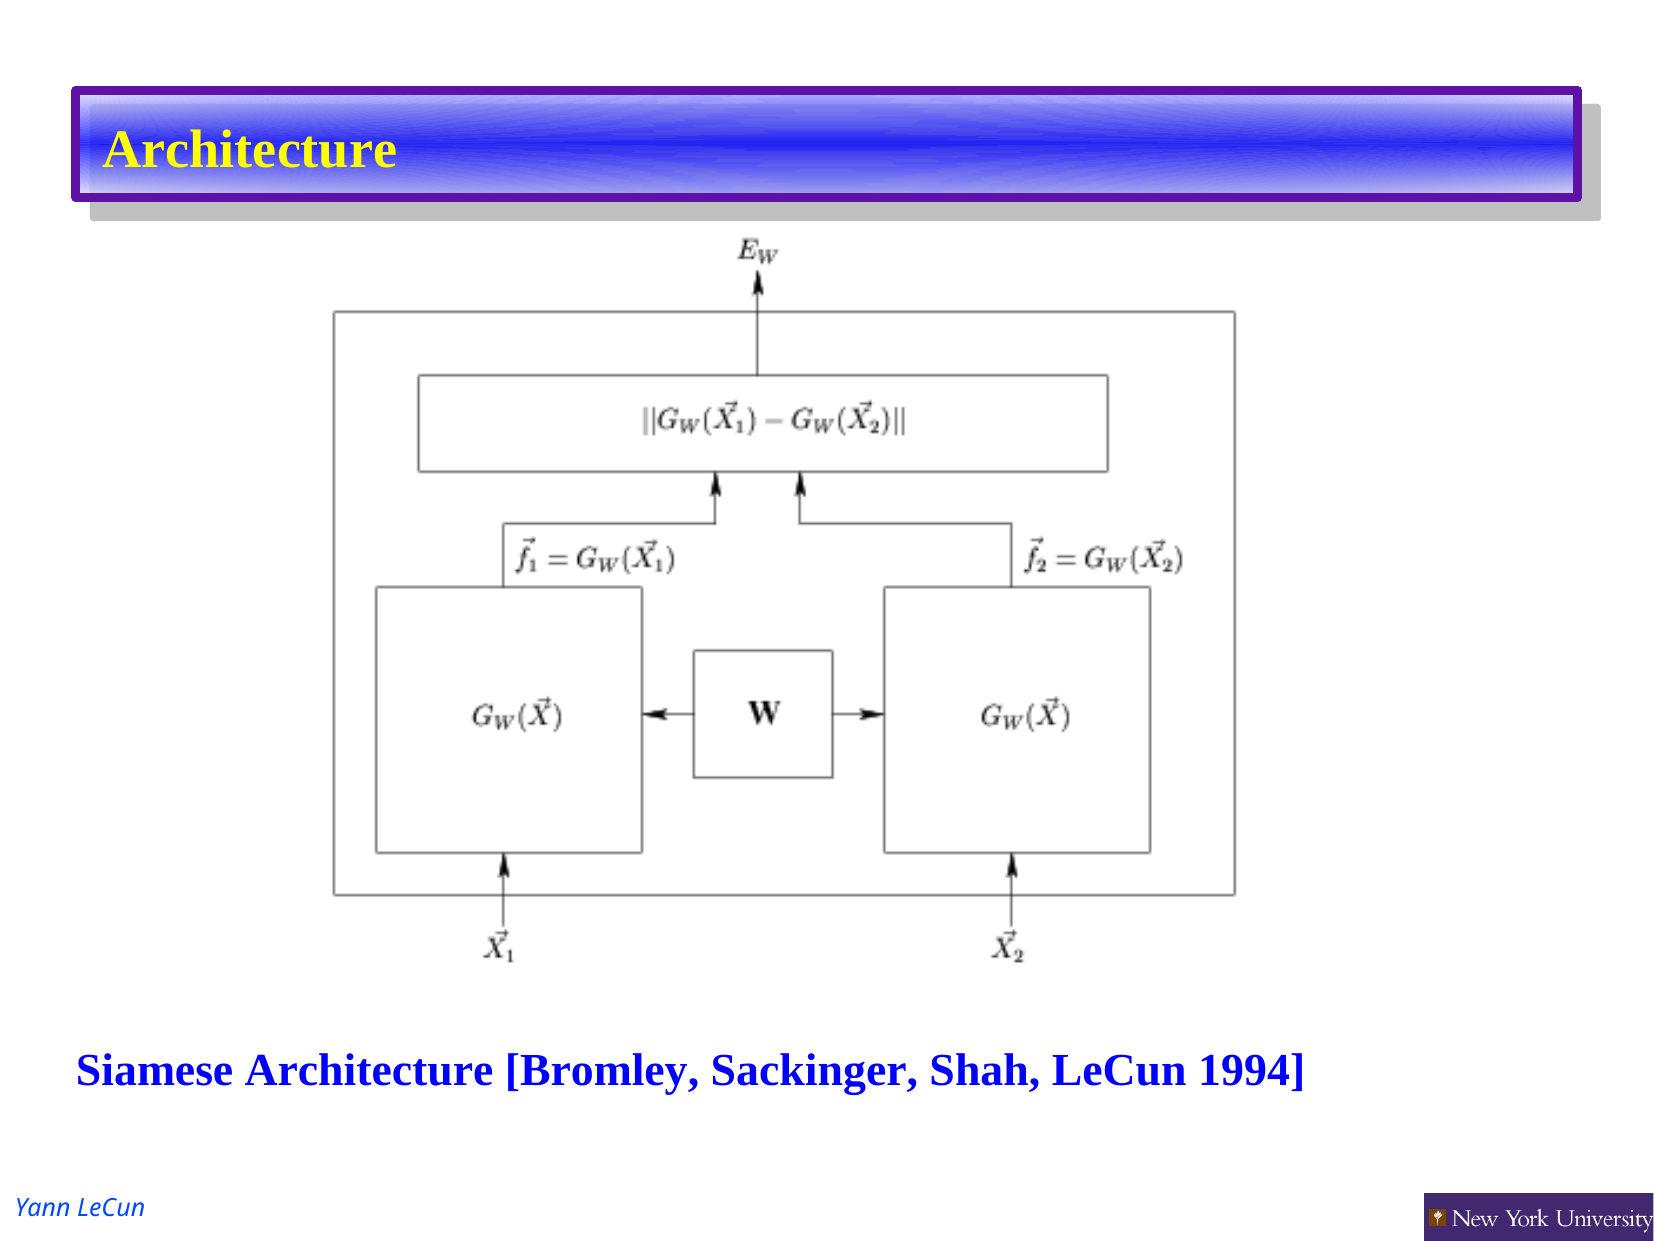

# Architecture
Siamese Architecture [Bromley, Sackinger, Shah, LeCun 1994]